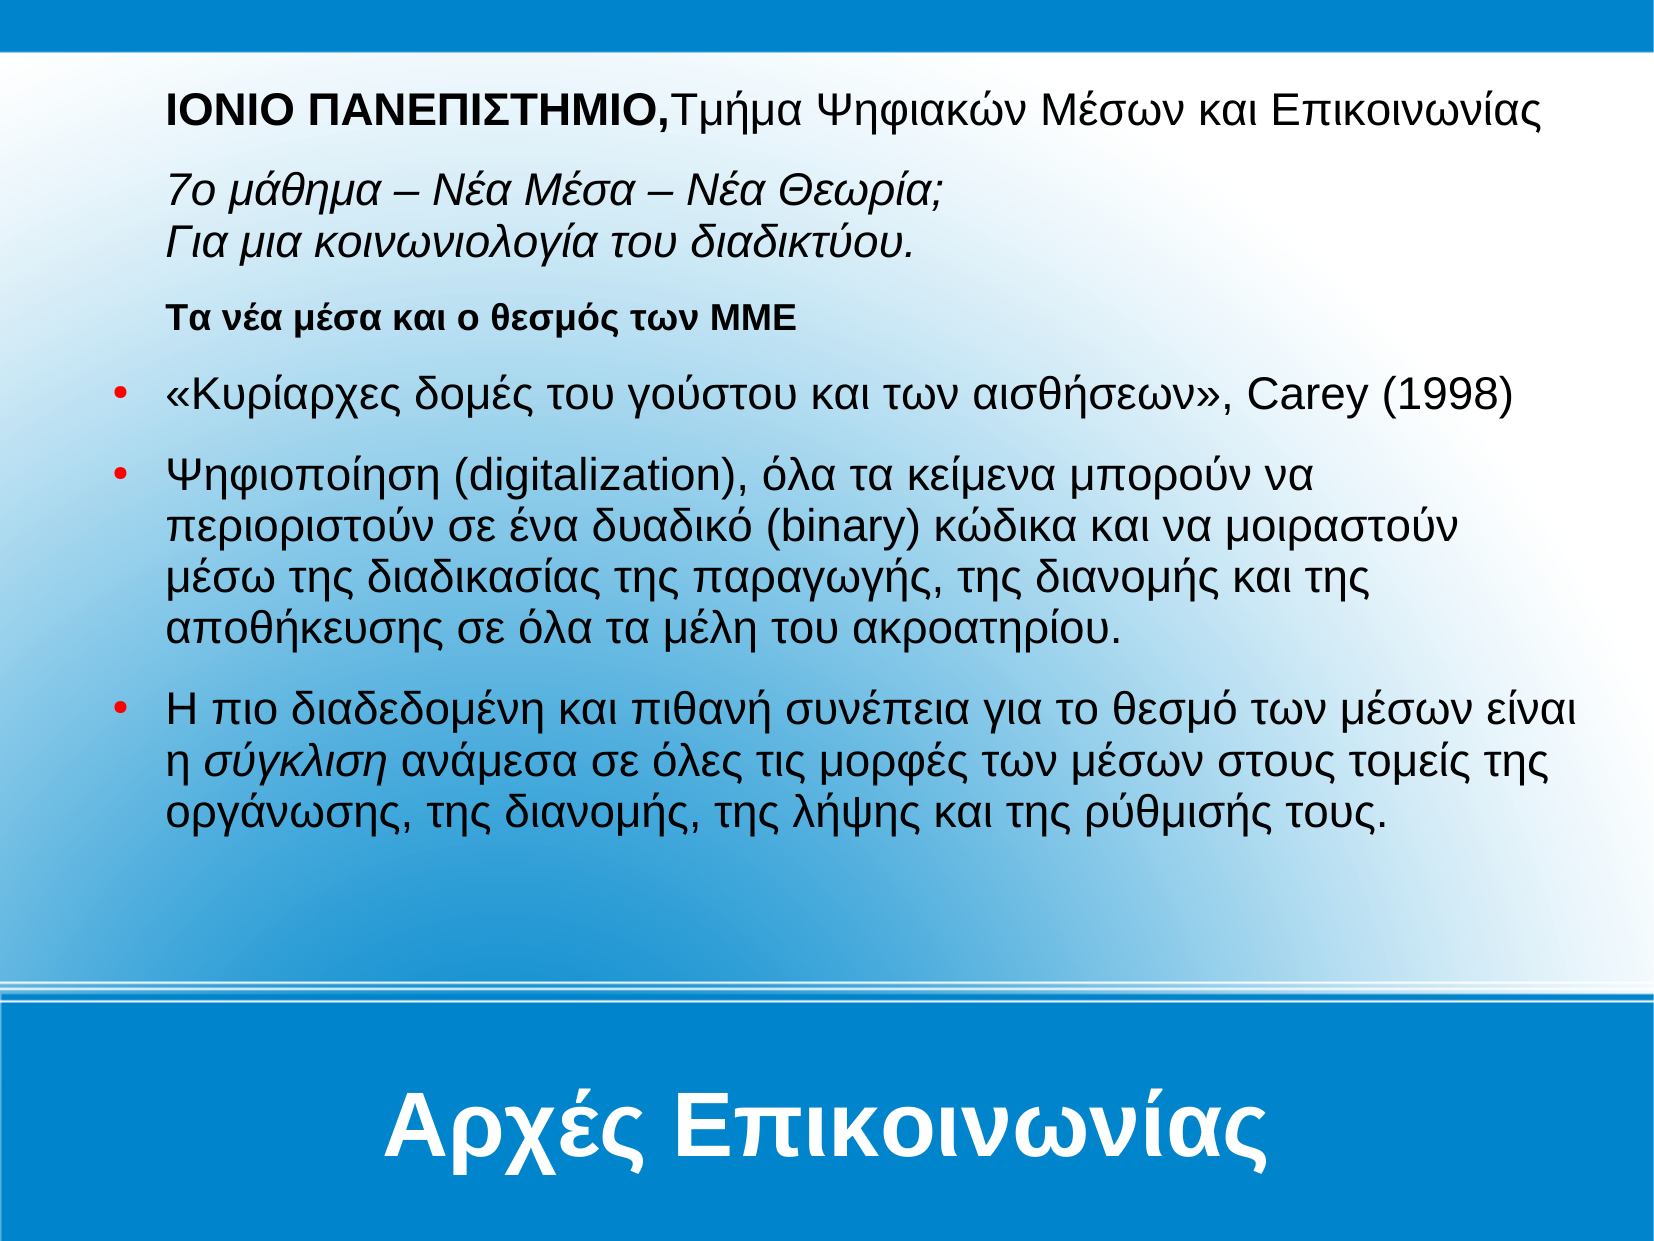

ΙΟΝΙΟ ΠΑΝΕΠΙΣΤΗΜΙΟ,Τμήμα Ψηφιακών Μέσων και Επικοινωνίας
7ο μάθημα – Νέα Μέσα – Νέα Θεωρία;
Για μια κοινωνιολογία του διαδικτύου.
Τα νέα μέσα και ο θεσμός των ΜΜΕ
«Κυρίαρχες δομές του γούστου και των αισθήσεων», Carey (1998)
Ψηφιοποίηση (digitalization), όλα τα κείμενα μπορούν να περιοριστούν σε ένα δυαδικό (binary) κώδικα και να μοιραστούν μέσω της διαδικασίας της παραγωγής, της διανομής και της αποθήκευσης σε όλα τα μέλη του ακροατηρίου.
Η πιο διαδεδομένη και πιθανή συνέπεια για το θεσμό των μέσων είναι η σύγκλιση ανάμεσα σε όλες τις μορφές των μέσων στους τομείς της οργάνωσης, της διανομής, της λήψης και της ρύθμισής τους.
# Αρχές Επικοινωνίας